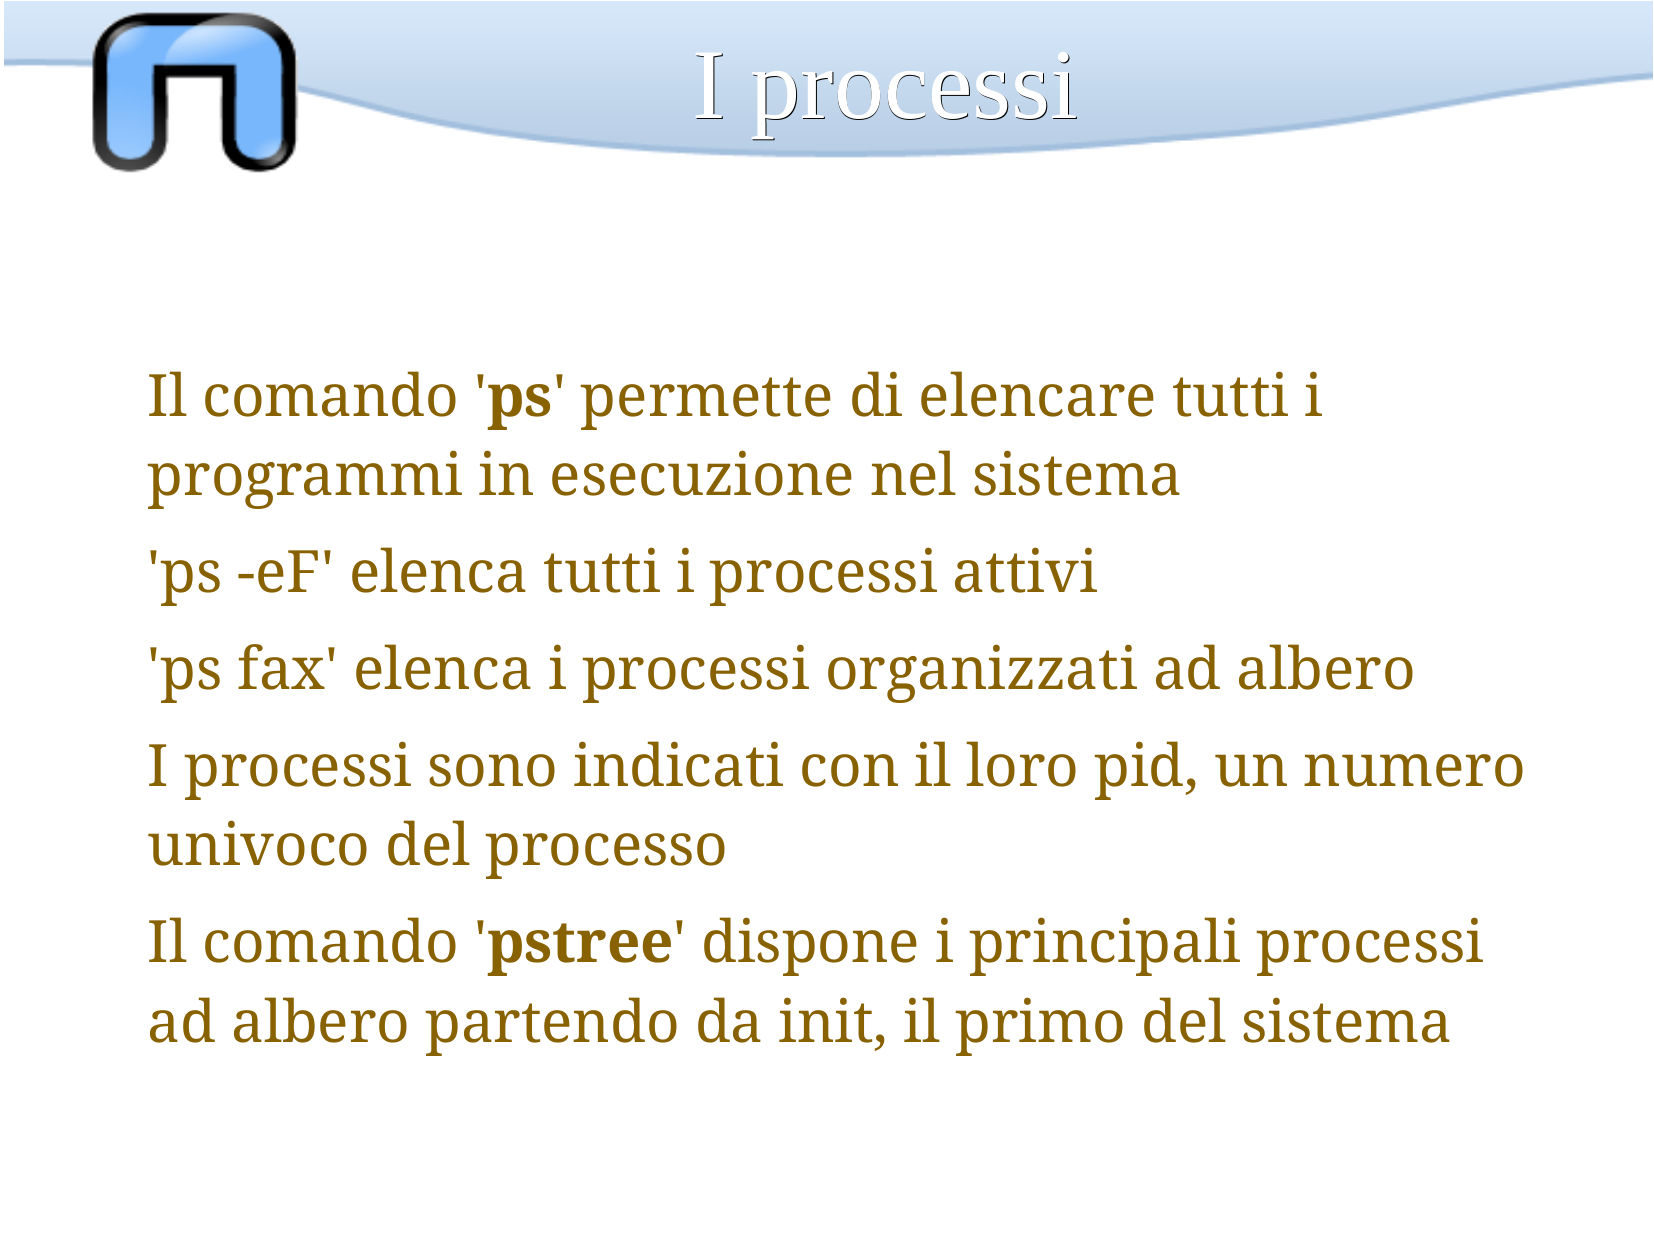

I processi
# Il comando 'ps' permette di elencare tutti i programmi in esecuzione nel sistema
'ps -eF' elenca tutti i processi attivi
'ps fax' elenca i processi organizzati ad albero
I processi sono indicati con il loro pid, un numero univoco del processo
Il comando 'pstree' dispone i principali processi ad albero partendo da init, il primo del sistema